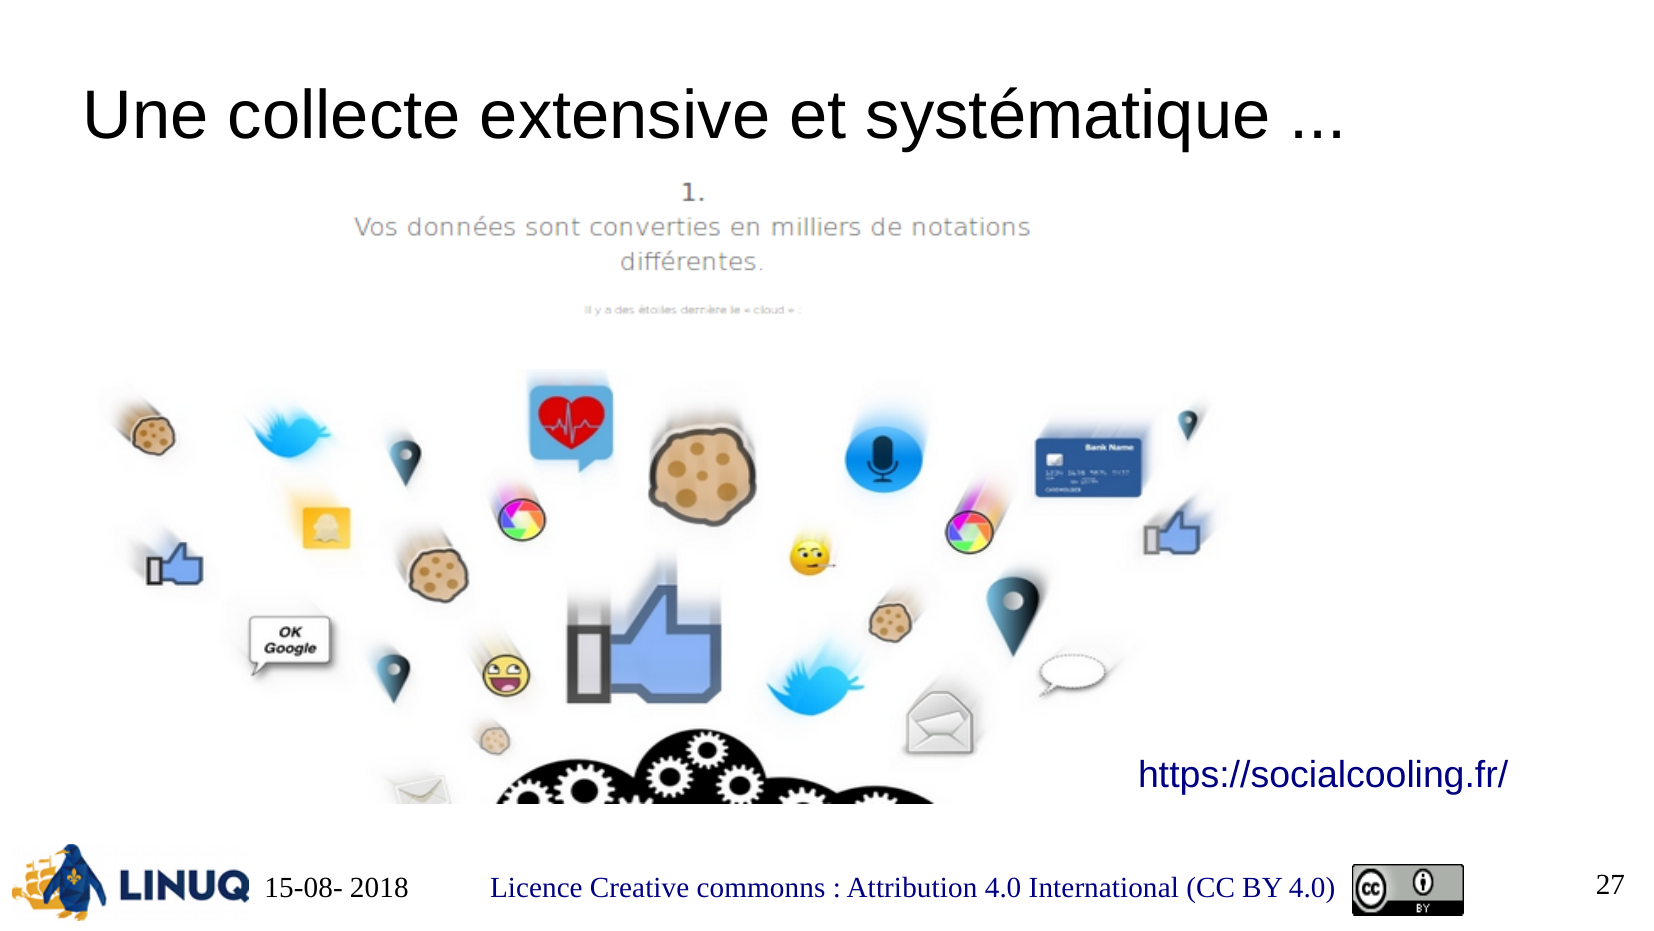

# Une collecte extensive et systématique ...
https://socialcooling.fr/
27
15-08- 2018